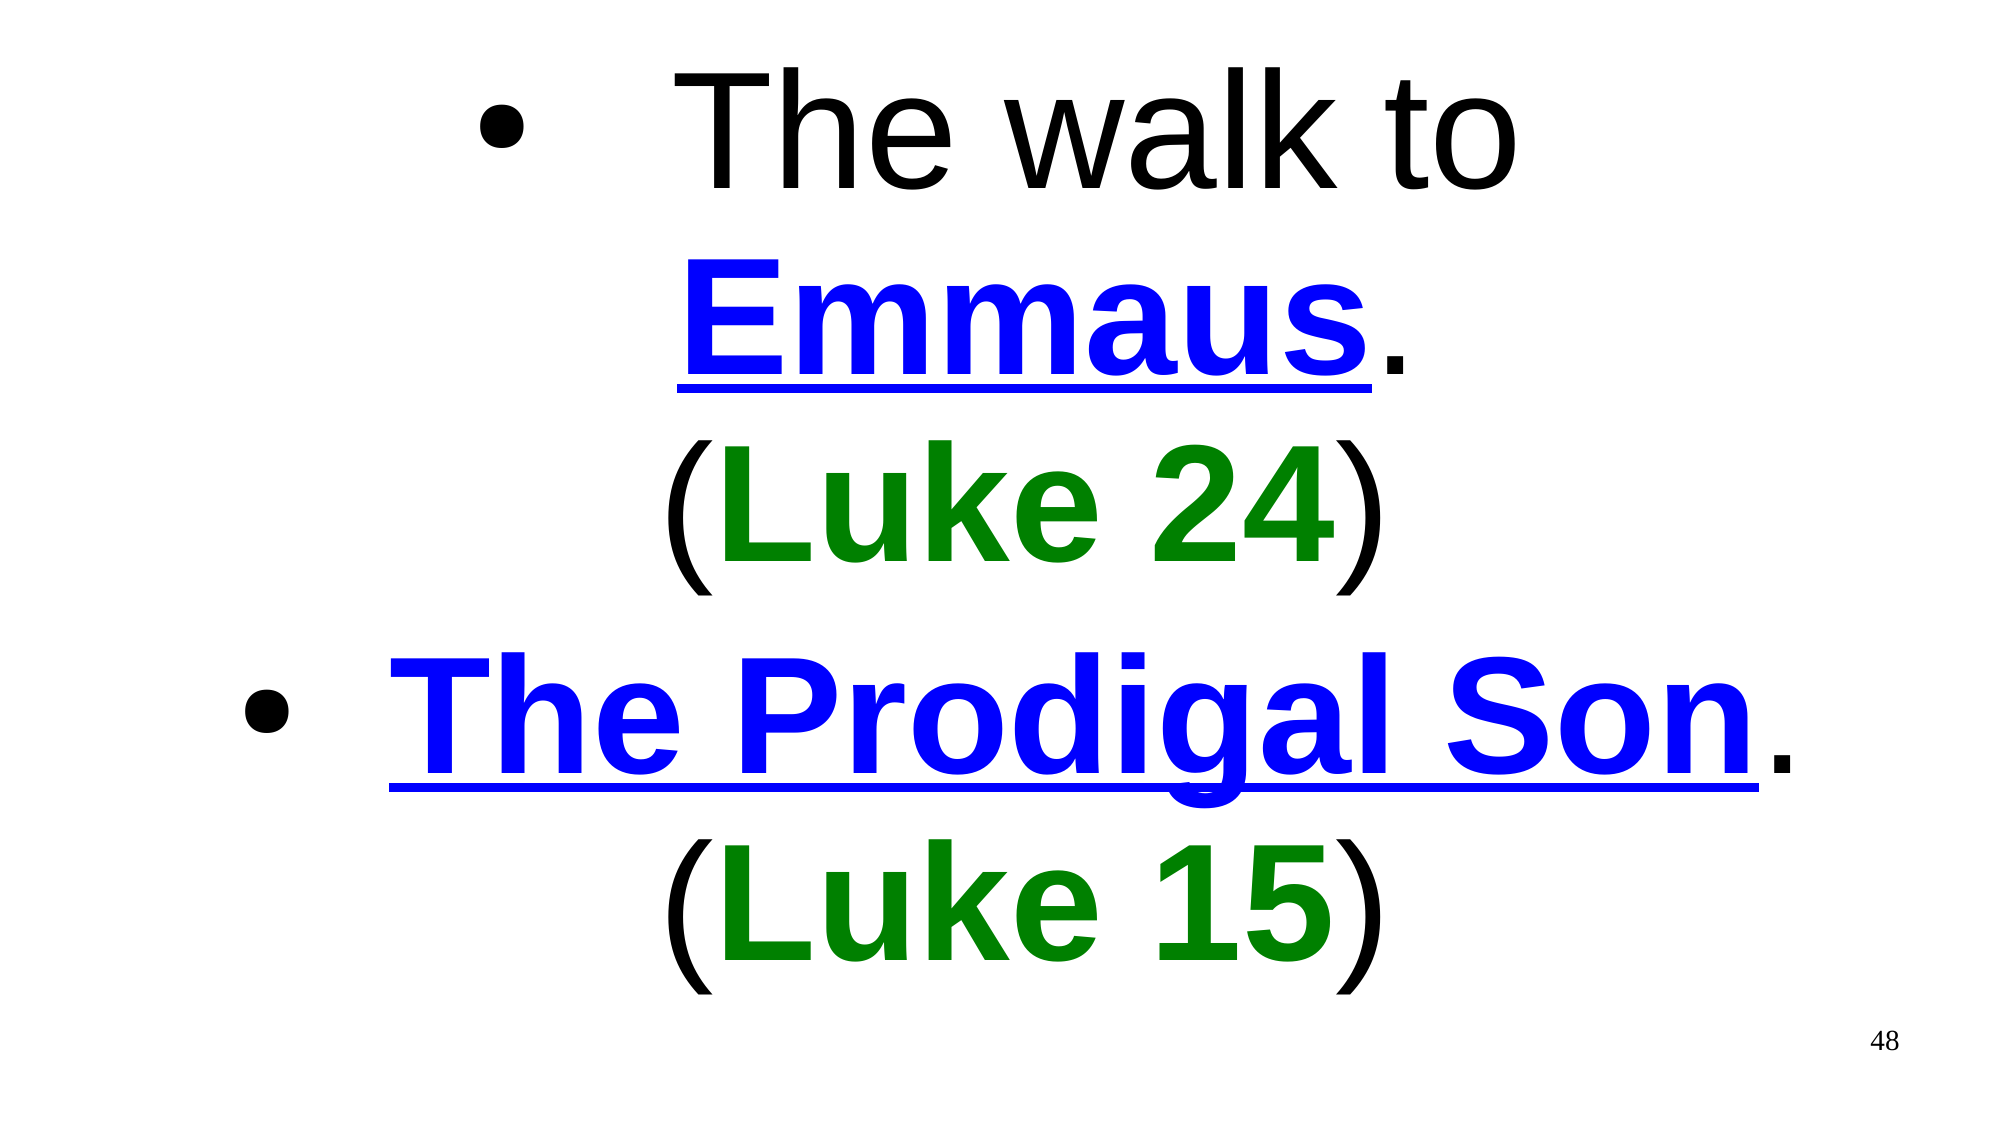

# The walk to Emmaus. (Luke 24)
 The Prodigal Son.
(Luke 15)
48